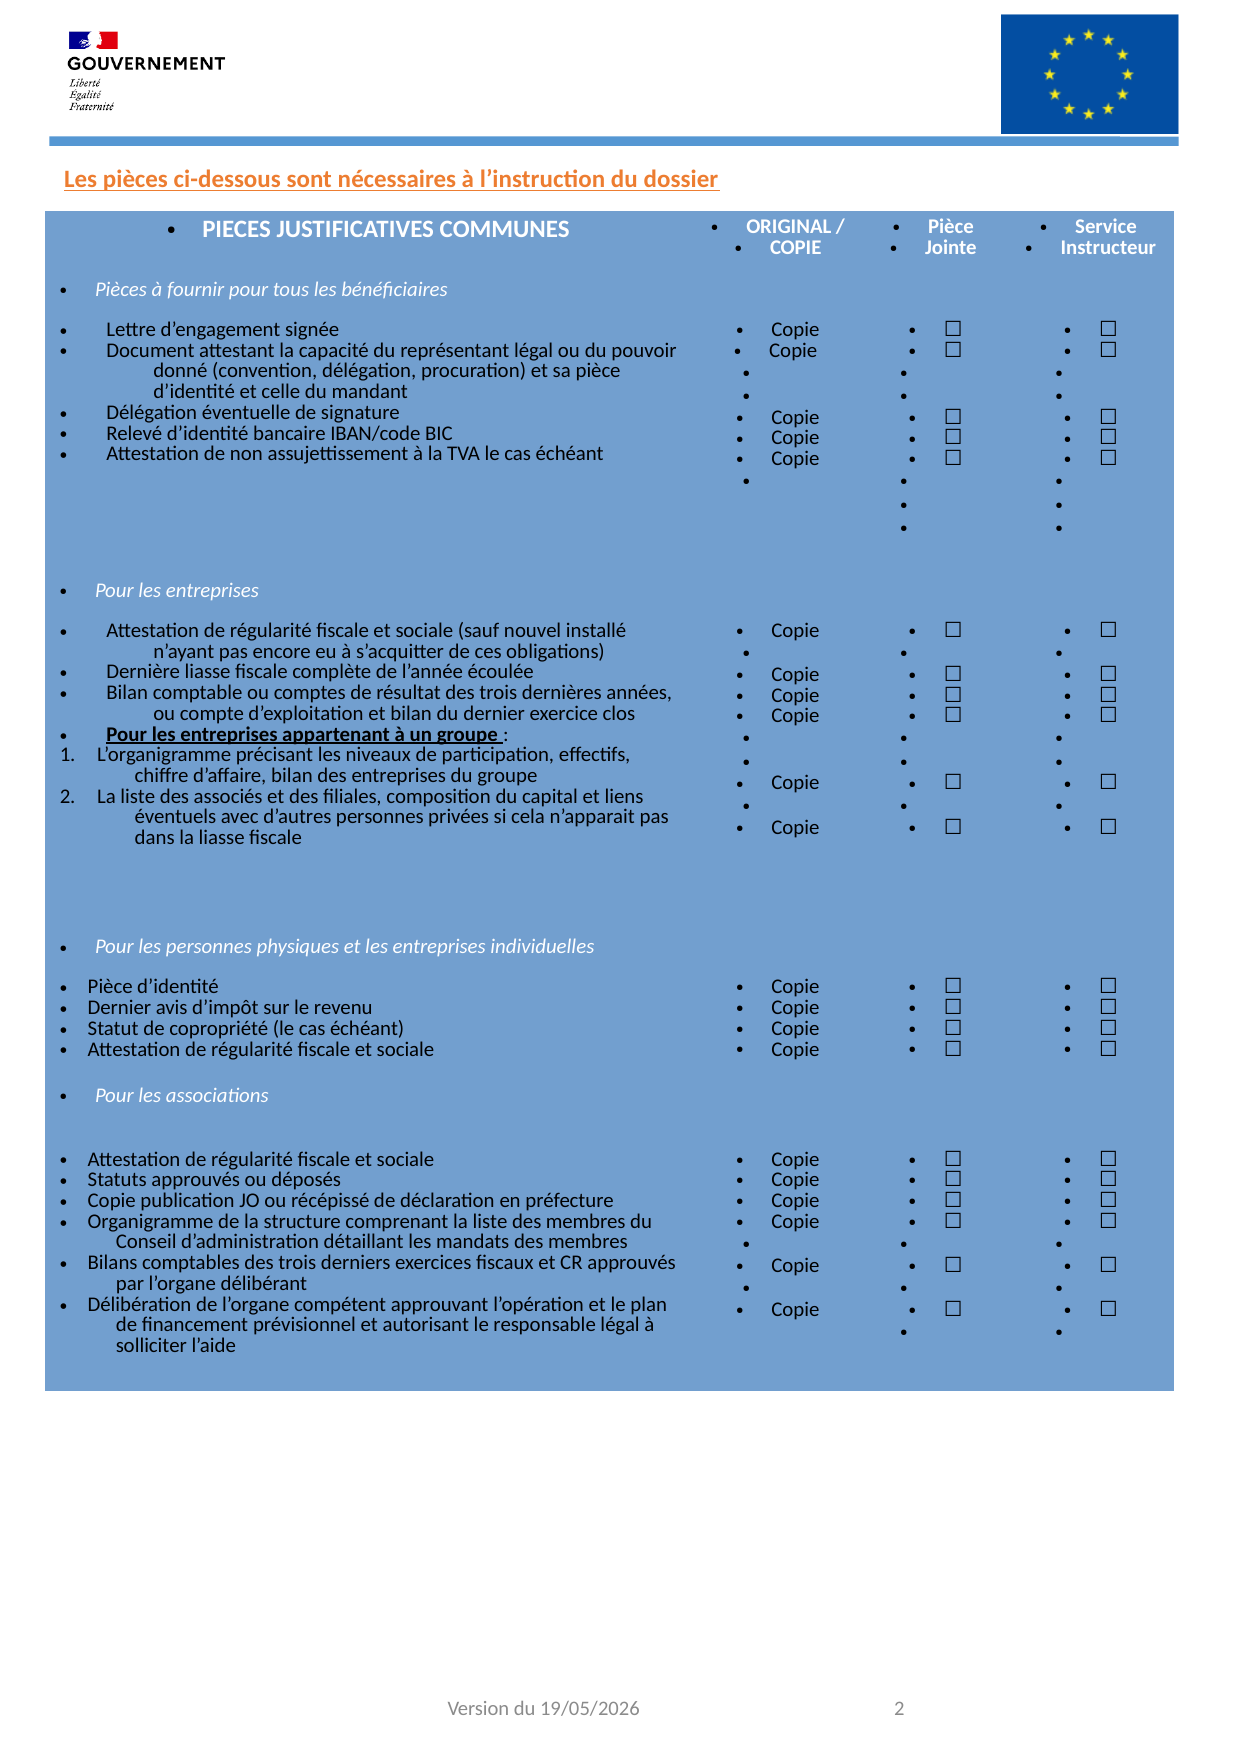

Les pièces ci-dessous sont nécessaires à l’instruction du dossier
| PIECES JUSTIFICATIVES COMMUNES | ORIGINAL / COPIE | Pièce Jointe | Service Instructeur |
| --- | --- | --- | --- |
| Pièces à fournir pour tous les bénéficiaires | | | |
| Lettre d’engagement signée Document attestant la capacité du représentant légal ou du pouvoir donné (convention, délégation, procuration) et sa pièce d’identité et celle du mandant Délégation éventuelle de signature Relevé d’identité bancaire IBAN/code BIC Attestation de non assujettissement à la TVA le cas échéant | Copie Copie Copie Copie Copie | ☐ ☐ ☐ ☐ ☐ | ☐ ☐ ☐ ☐ ☐ |
| Pour les entreprises | | | |
| Attestation de régularité fiscale et sociale (sauf nouvel installé n’ayant pas encore eu à s’acquitter de ces obligations) Dernière liasse fiscale complète de l’année écoulée Bilan comptable ou comptes de résultat des trois dernières années, ou compte d’exploitation et bilan du dernier exercice clos Pour les entreprises appartenant à un groupe : L’organigramme précisant les niveaux de participation, effectifs, chiffre d’affaire, bilan des entreprises du groupe La liste des associés et des filiales, composition du capital et liens éventuels avec d’autres personnes privées si cela n’apparait pas dans la liasse fiscale | Copie Copie Copie Copie Copie Copie | ☐ ☐ ☐ ☐ ☐ ☐ | ☐ ☐ ☐ ☐ ☐ ☐ |
| Pour les personnes physiques et les entreprises individuelles | | | |
| Pièce d’identité Dernier avis d’impôt sur le revenu Statut de copropriété (le cas échéant) Attestation de régularité fiscale et sociale | Copie Copie Copie Copie | ☐ ☐ ☐ ☐ | ☐ ☐ ☐ ☐ |
| Pour les associations | | | |
| Attestation de régularité fiscale et sociale Statuts approuvés ou déposés Copie publication JO ou récépissé de déclaration en préfecture Organigramme de la structure comprenant la liste des membres du Conseil d’administration détaillant les mandats des membres Bilans comptables des trois derniers exercices fiscaux et CR approuvés par l’organe délibérant Délibération de l’organe compétent approuvant l’opération et le plan de financement prévisionnel et autorisant le responsable légal à solliciter l’aide | Copie Copie Copie Copie Copie Copie | ☐ ☐ ☐ ☐ ☐ ☐ | ☐ ☐ ☐ ☐ ☐ ☐ |
Version du 19/05/2026